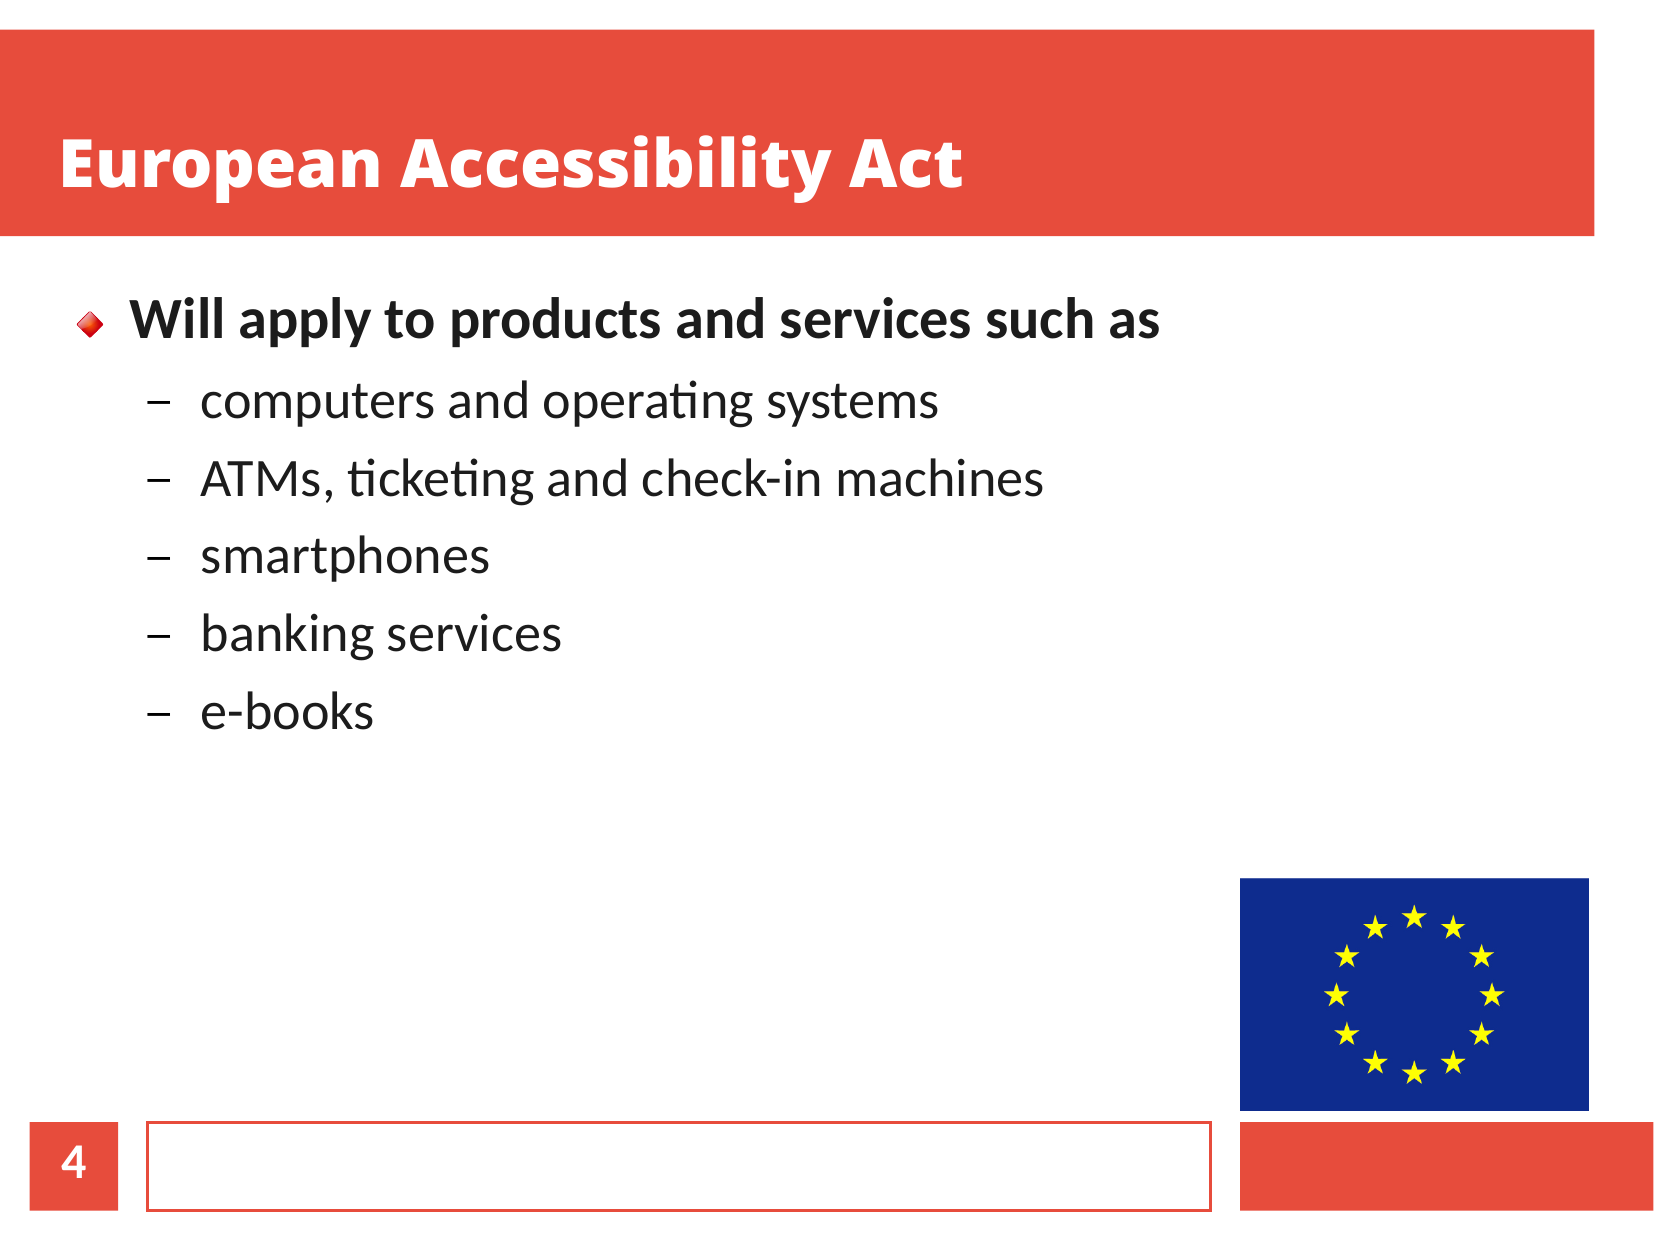

# European Accessibility Act
Will apply to products and services such as
computers and operating systems
ATMs, ticketing and check-in machines
smartphones
banking services
e-books
4